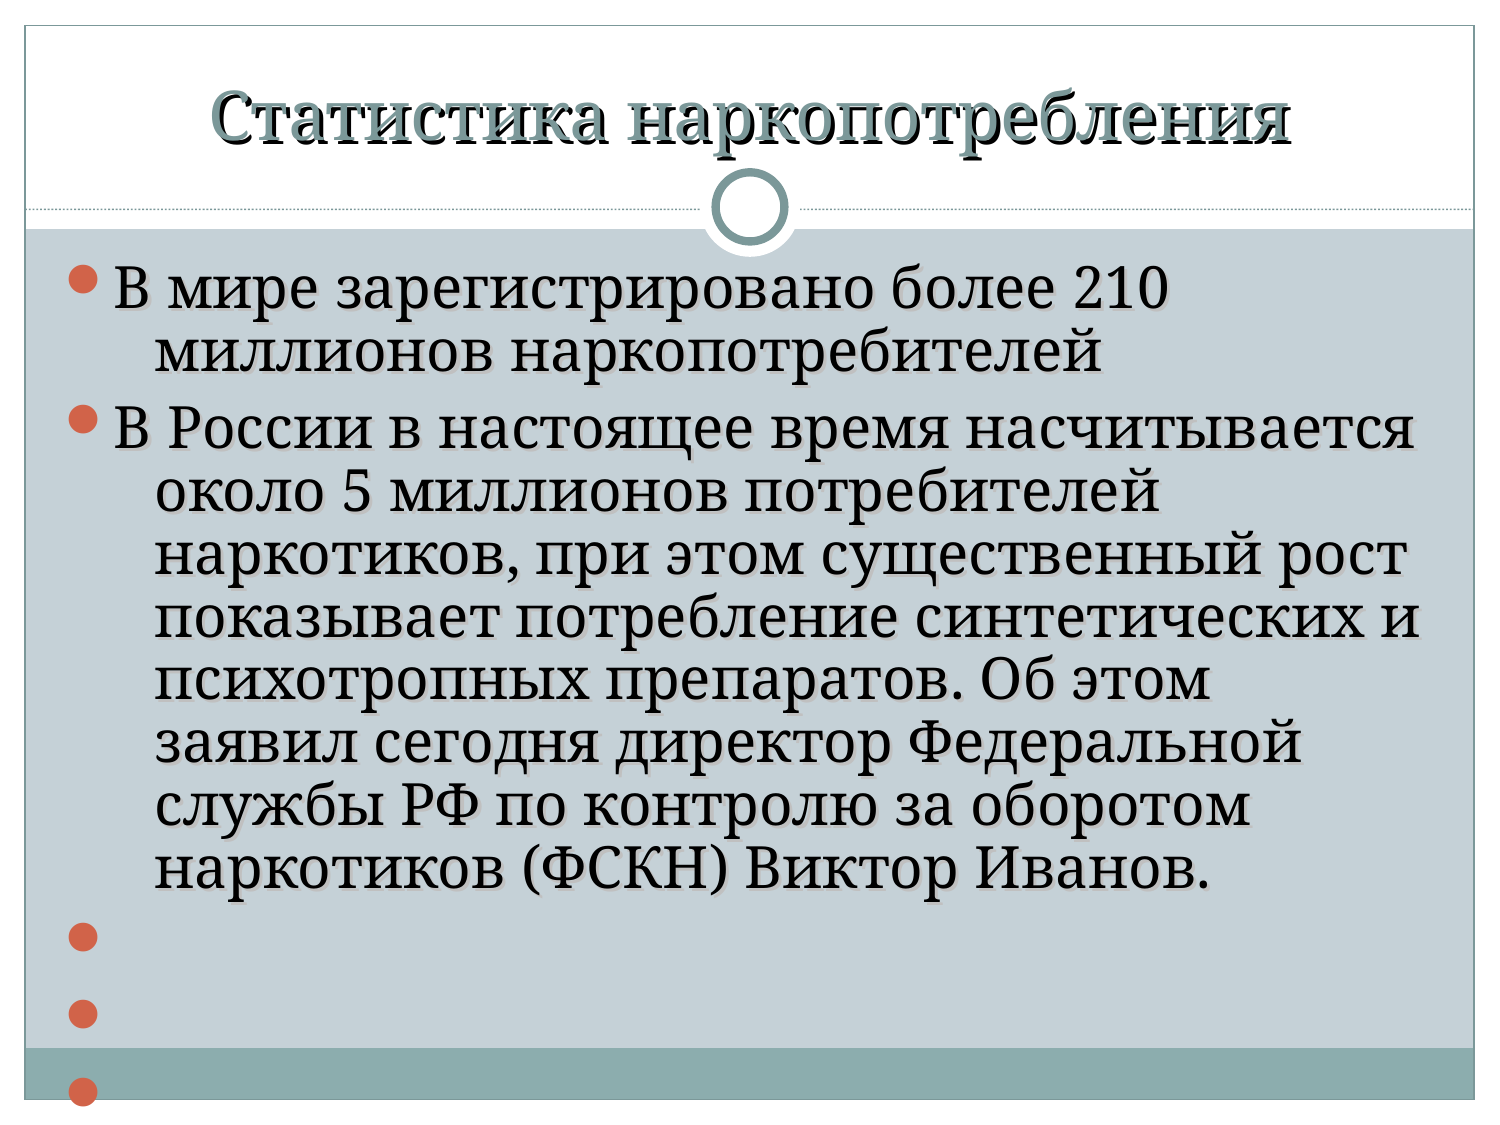

# Статистика наркопотребления
В мире зарегистрировано более 210 миллионов наркопотребителей
В России в настоящее время насчитывается около 5 миллионов потребителей наркотиков, при этом существенный рост показывает потребление синтетических и психотропных препаратов. Об этом заявил сегодня директор Федеральной службы РФ по контролю за оборотом наркотиков (ФСКН) Виктор Иванов.